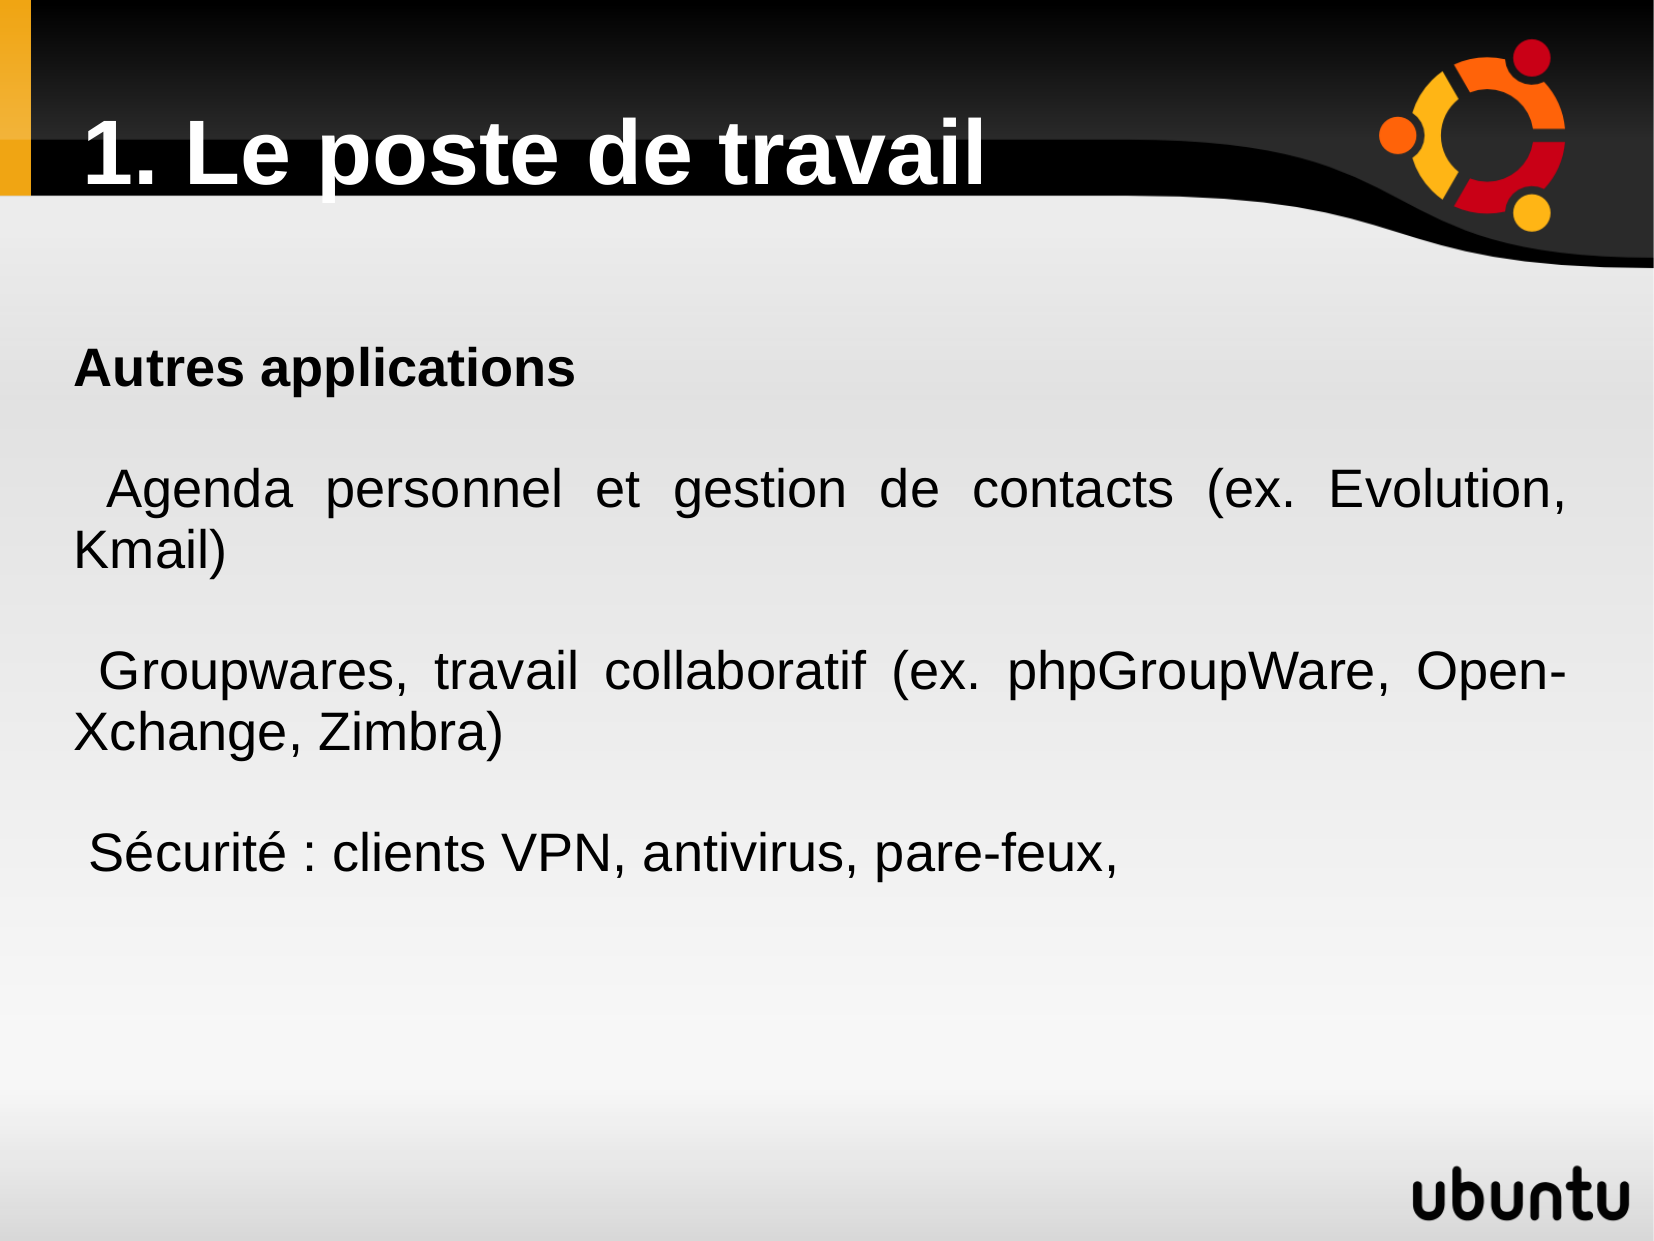

# 1. Le poste de travail
Autres applications
 Agenda personnel et gestion de contacts (ex. Evolution, Kmail)
 Groupwares, travail collaboratif (ex. phpGroupWare, Open-Xchange, Zimbra)
 Sécurité : clients VPN, antivirus, pare-feux,